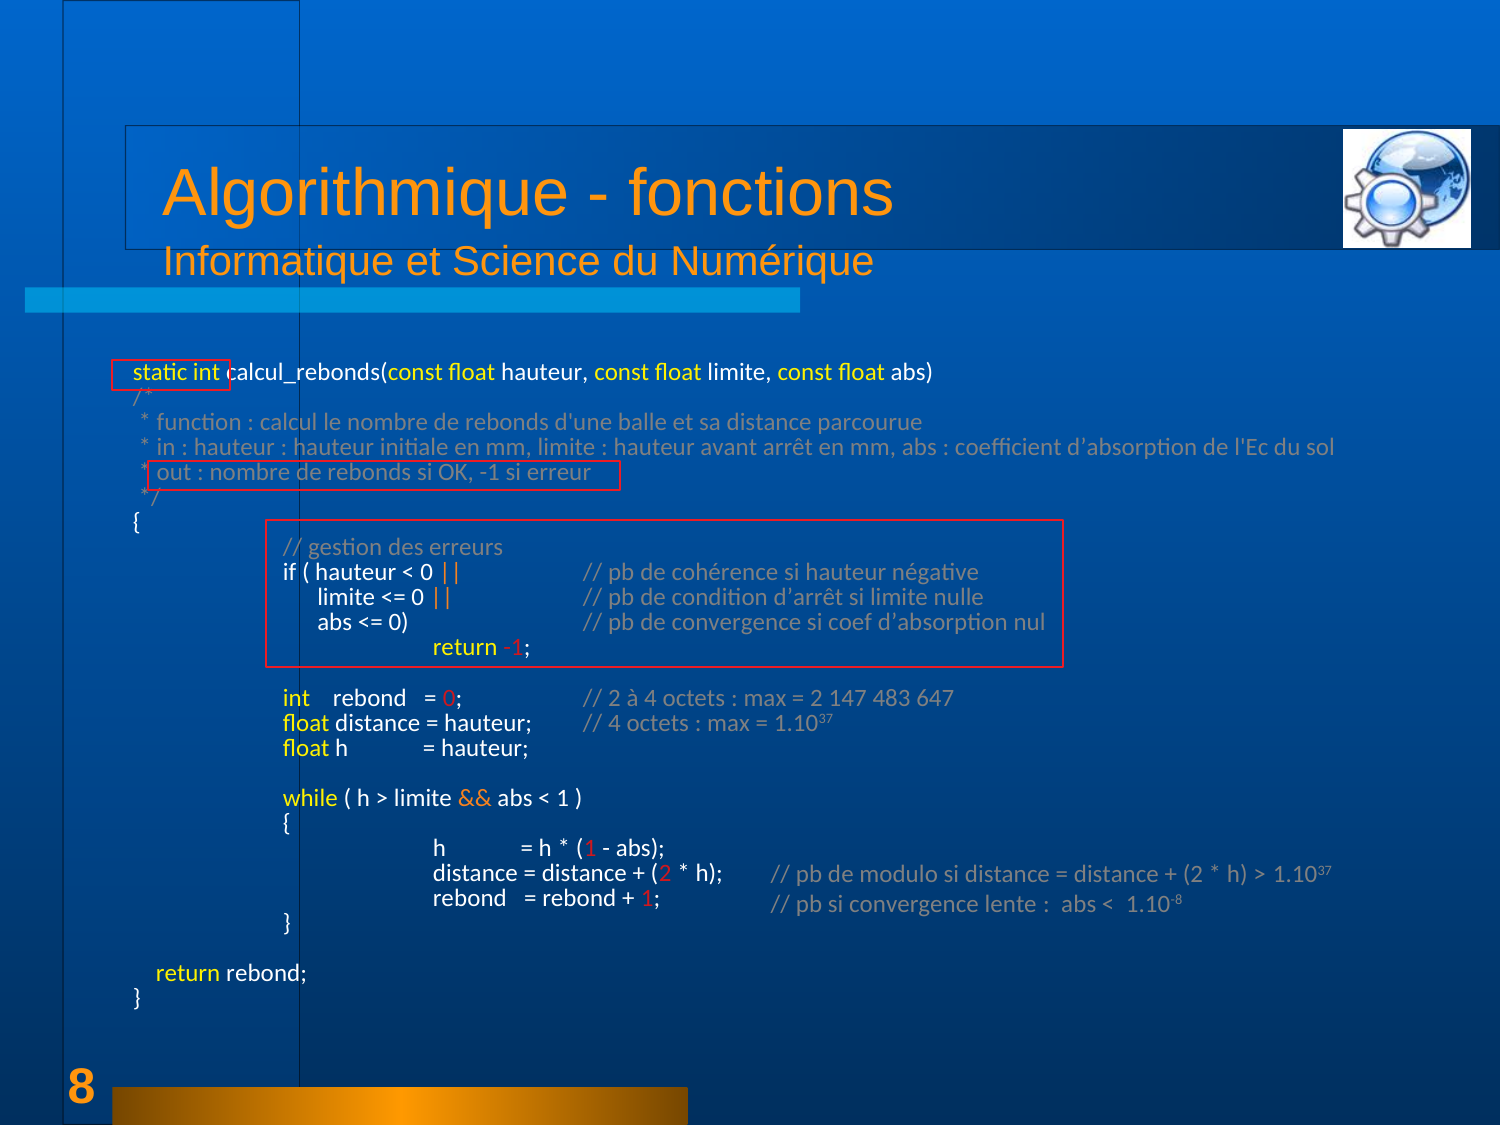

static int calcul_rebonds(const float hauteur, const float limite, const float abs)
/*
 * function : calcul le nombre de rebonds d'une balle et sa distance parcourue
 * in : hauteur : hauteur initiale en mm, limite : hauteur avant arrêt en mm, abs : coefficient d’absorption de l'Ec du sol
 * out : nombre de rebonds si OK, -1 si erreur
 */
{
	// gestion des erreurs
	if ( hauteur < 0 ||	// pb de cohérence si hauteur négative
	 limite <= 0 ||	// pb de condition d’arrêt si limite nulle
	 abs <= 0)		// pb de convergence si coef d’absorption nul
		return -1;
	int rebond = 0;	// 2 à 4 octets : max = 2 147 483 647
	float distance = hauteur;	// 4 octets : max = 1.1037
	float h = hauteur;
	while ( h > limite && abs < 1 )
	{
		h = h * (1 - abs);
		distance = distance + (2 * h);
		rebond = rebond + 1;
	}
 return rebond;
}
// pb de modulo si distance = distance + (2 * h) > 1.1037
// pb si convergence lente : abs < 1.10-8